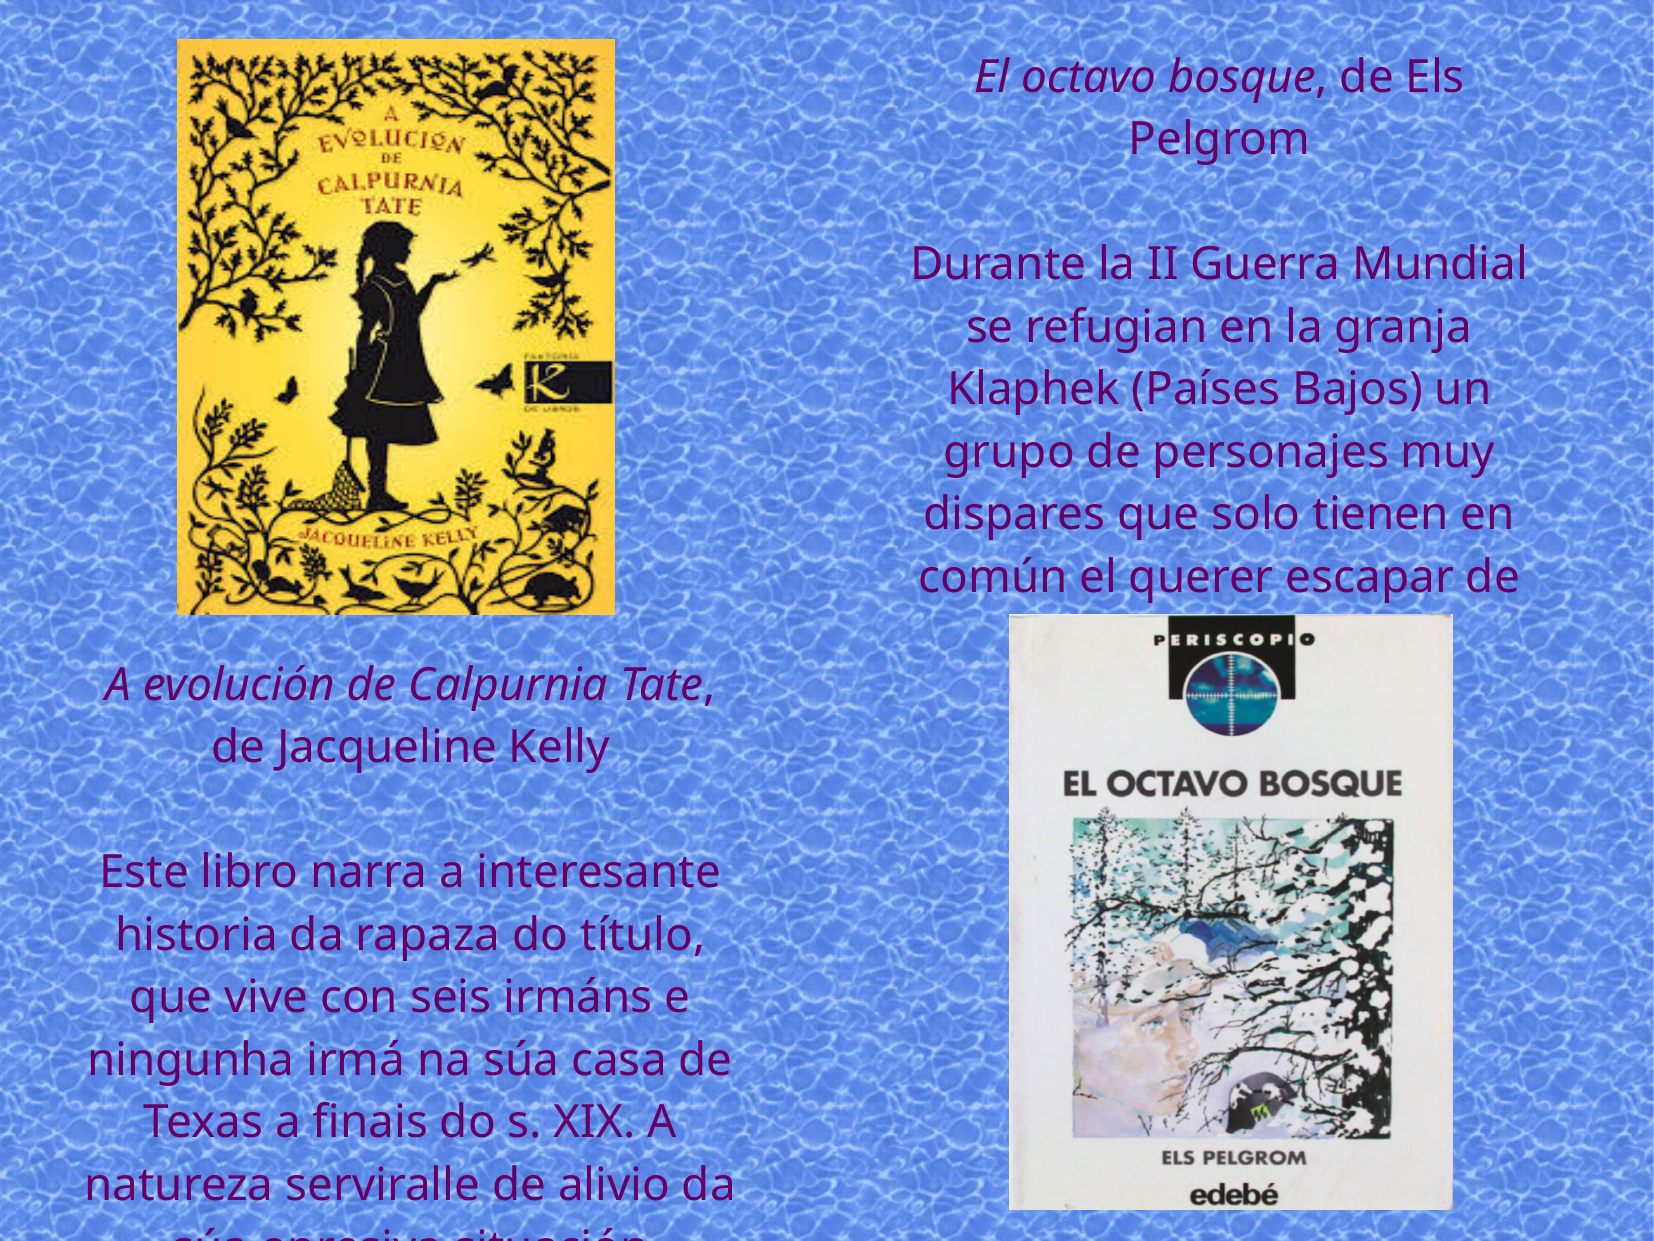

El octavo bosque, de Els Pelgrom
Durante la II Guerra Mundial se refugian en la granja Klaphek (Países Bajos) un grupo de personajes muy dispares que solo tienen en común el querer escapar de la guerra
A evolución de Calpurnia Tate, de Jacqueline Kelly
Este libro narra a interesante historia da rapaza do título, que vive con seis irmáns e ningunha irmá na súa casa de Texas a finais do s. XIX. A natureza serviralle de alivio da súa opresiva situación